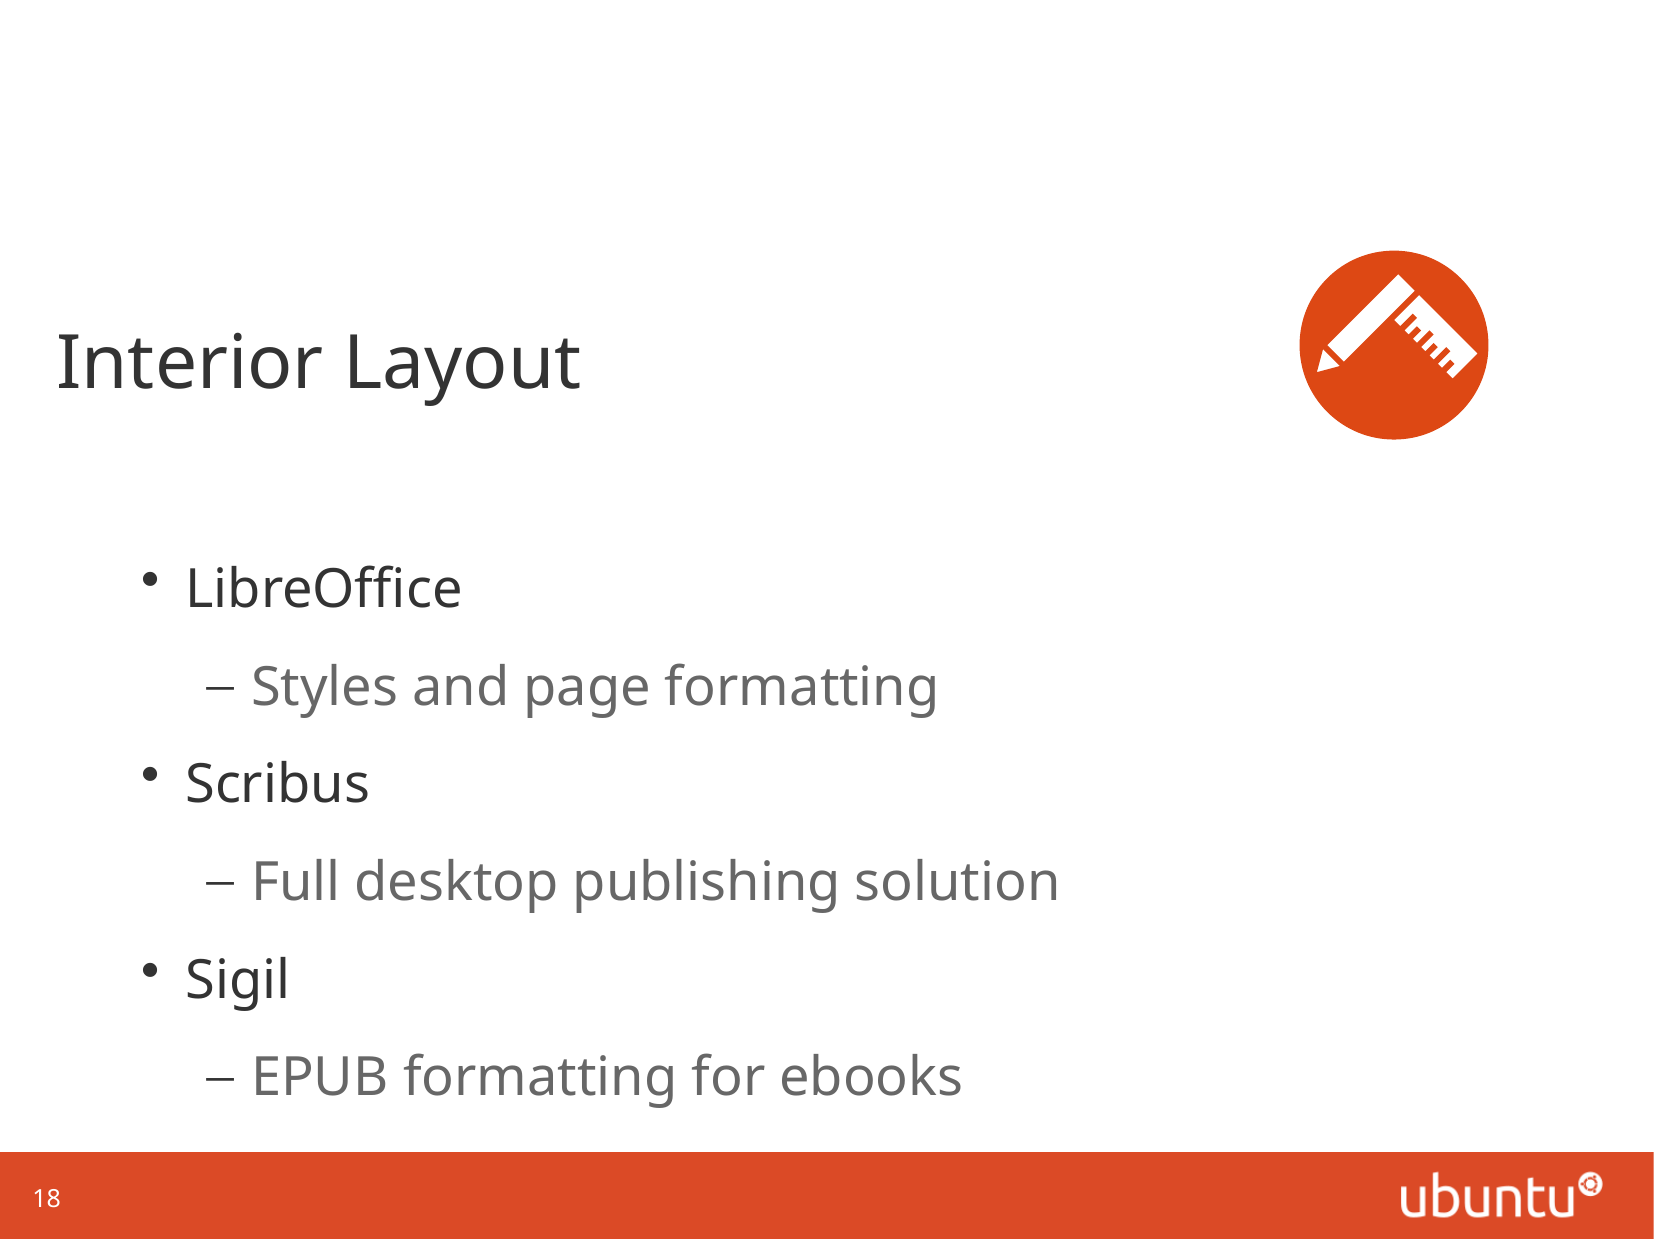

# Interior Layout
LibreOffice
Styles and page formatting
Scribus
Full desktop publishing solution
Sigil
EPUB formatting for ebooks